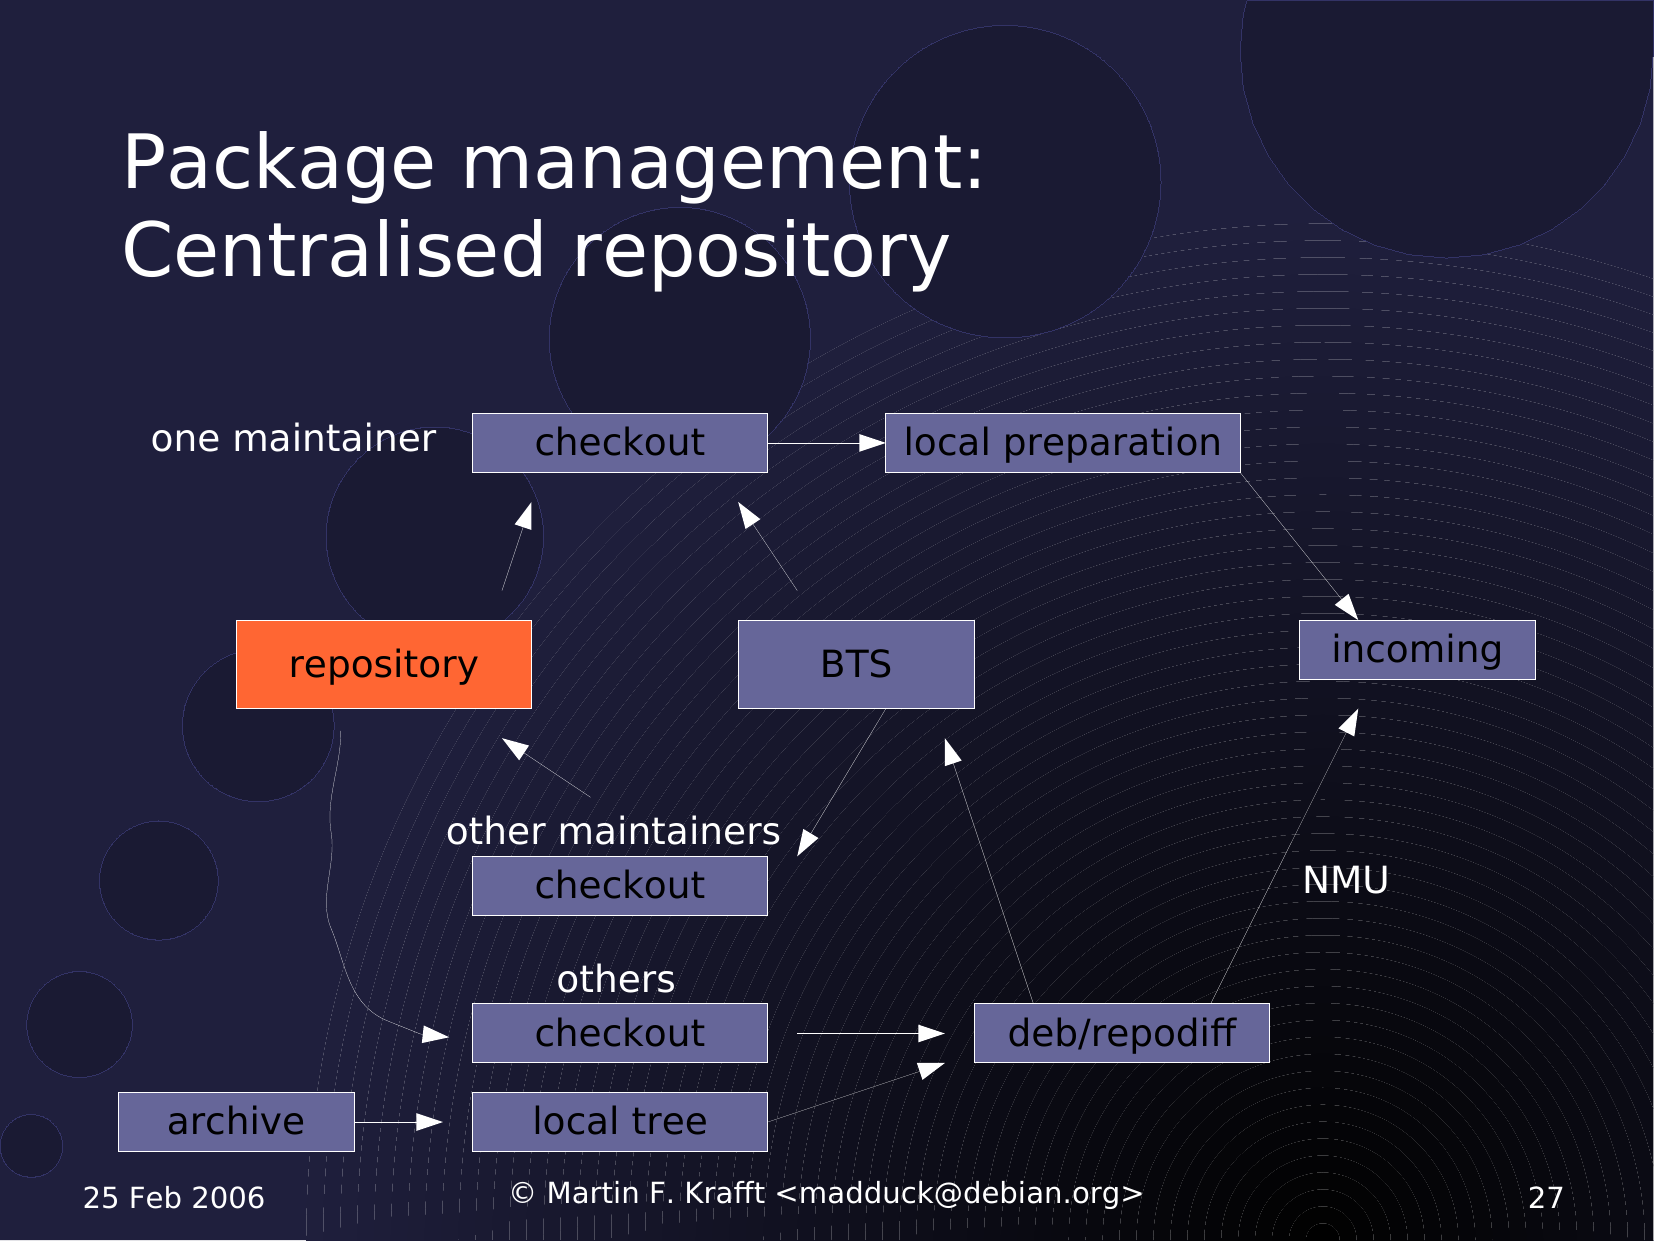

# Package management: Centralised repository
one maintainer
checkout
local preparation
repository
BTS
incoming
other maintainers
checkout
NMU
others
checkout
deb/repodiff
archive
local tree
© Martin F. Krafft <madduck@debian.org>
25 Feb 2006
27